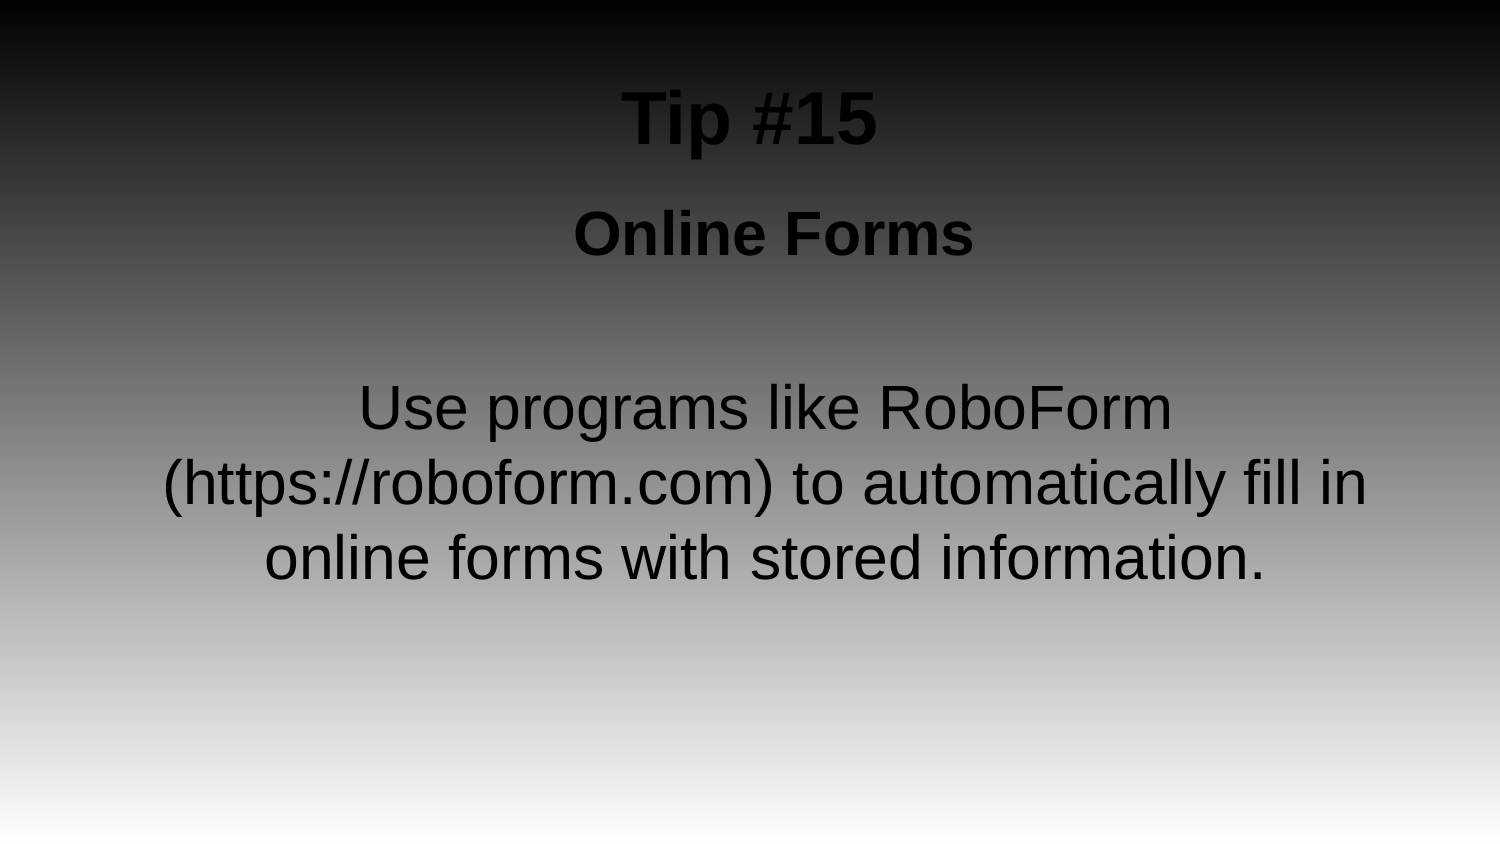

# Tip #15
 Online Forms
Use programs like RoboForm (https://roboform.com) to automatically fill in online forms with stored information.